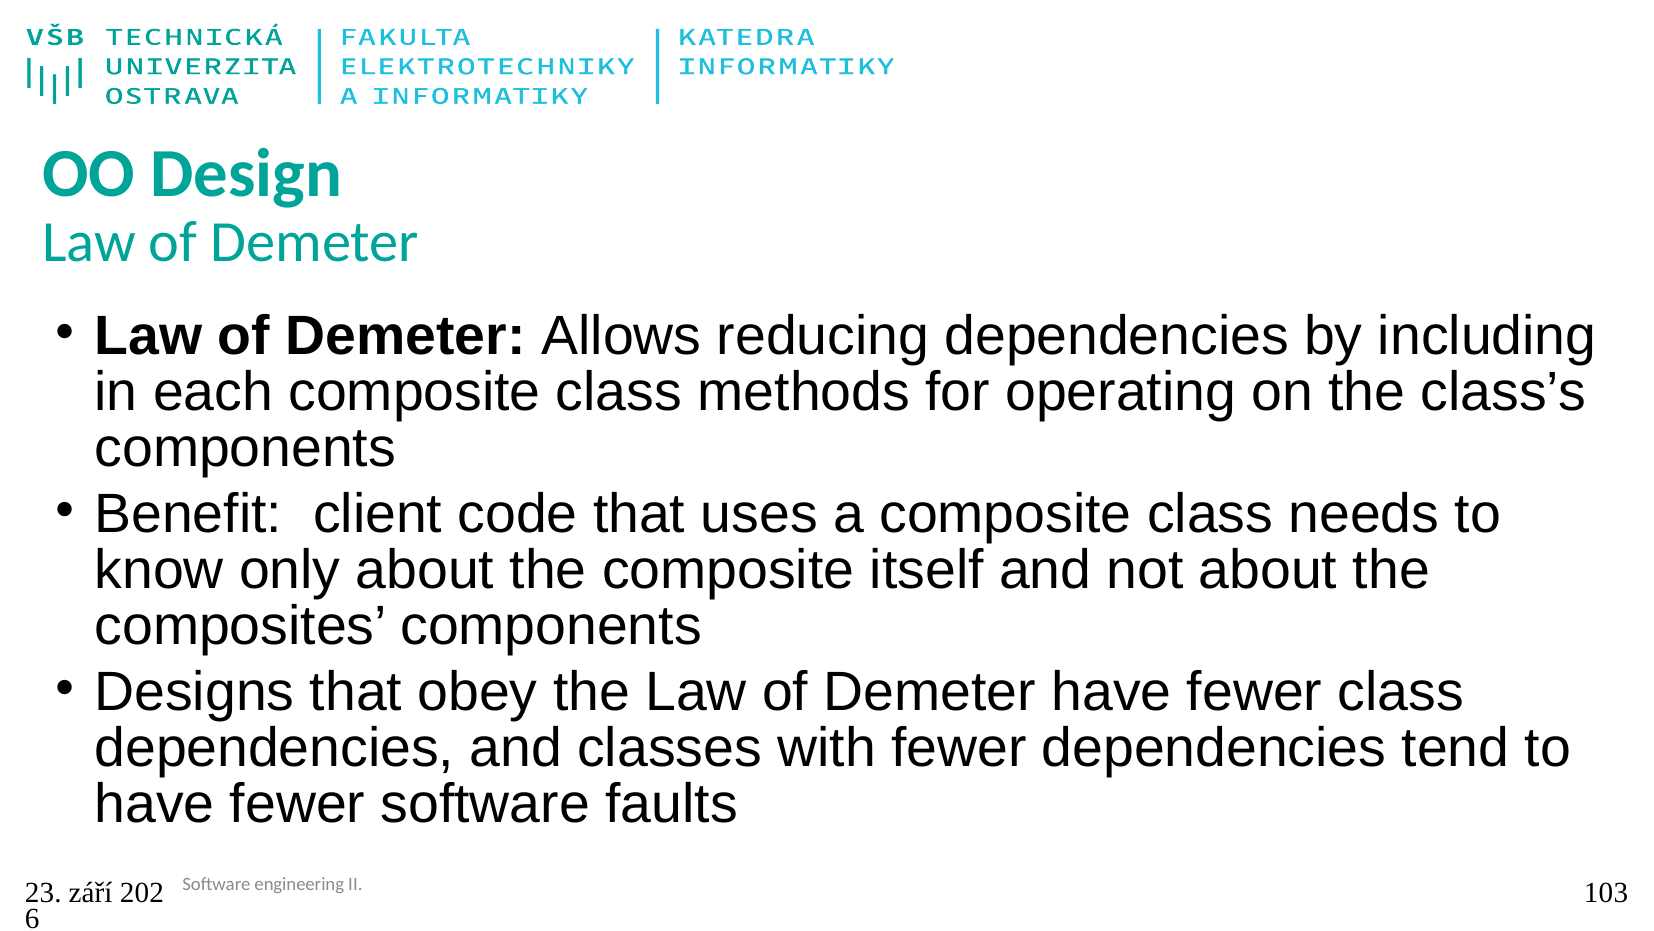

OO Design
Law of Demeter
# Law of Demeter: Allows reducing dependencies by including in each composite class methods for operating on the class’s components
Benefit: client code that uses a composite class needs to know only about the composite itself and not about the composites’ components
Designs that obey the Law of Demeter have fewer class dependencies, and classes with fewer dependencies tend to have fewer software faults
Software engineering II.
103